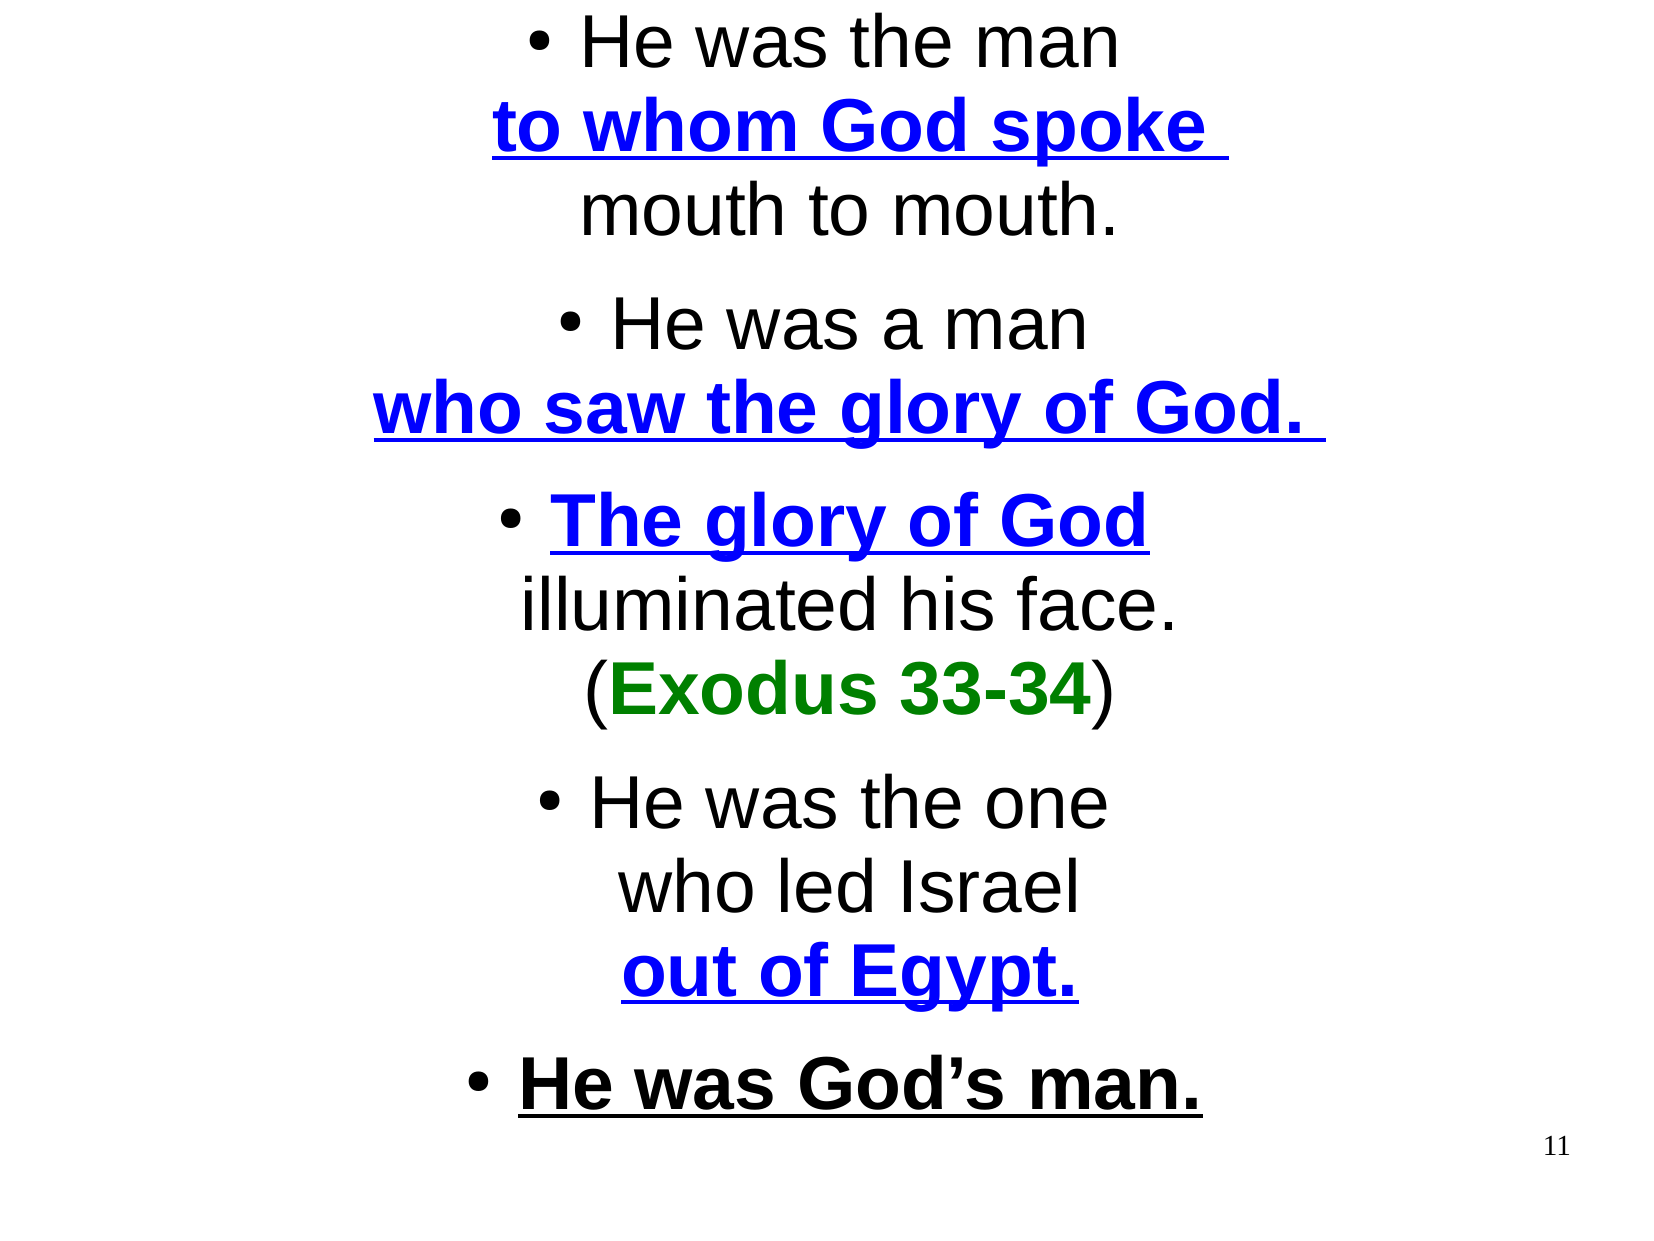

# He was the man to whom God spoke mouth to mouth.
He was a man
who saw the glory of God.
The glory of God
illuminated his face.
(Exodus 33-34)
He was the one
who led Israel
out of Egypt.
He was God’s man.
11